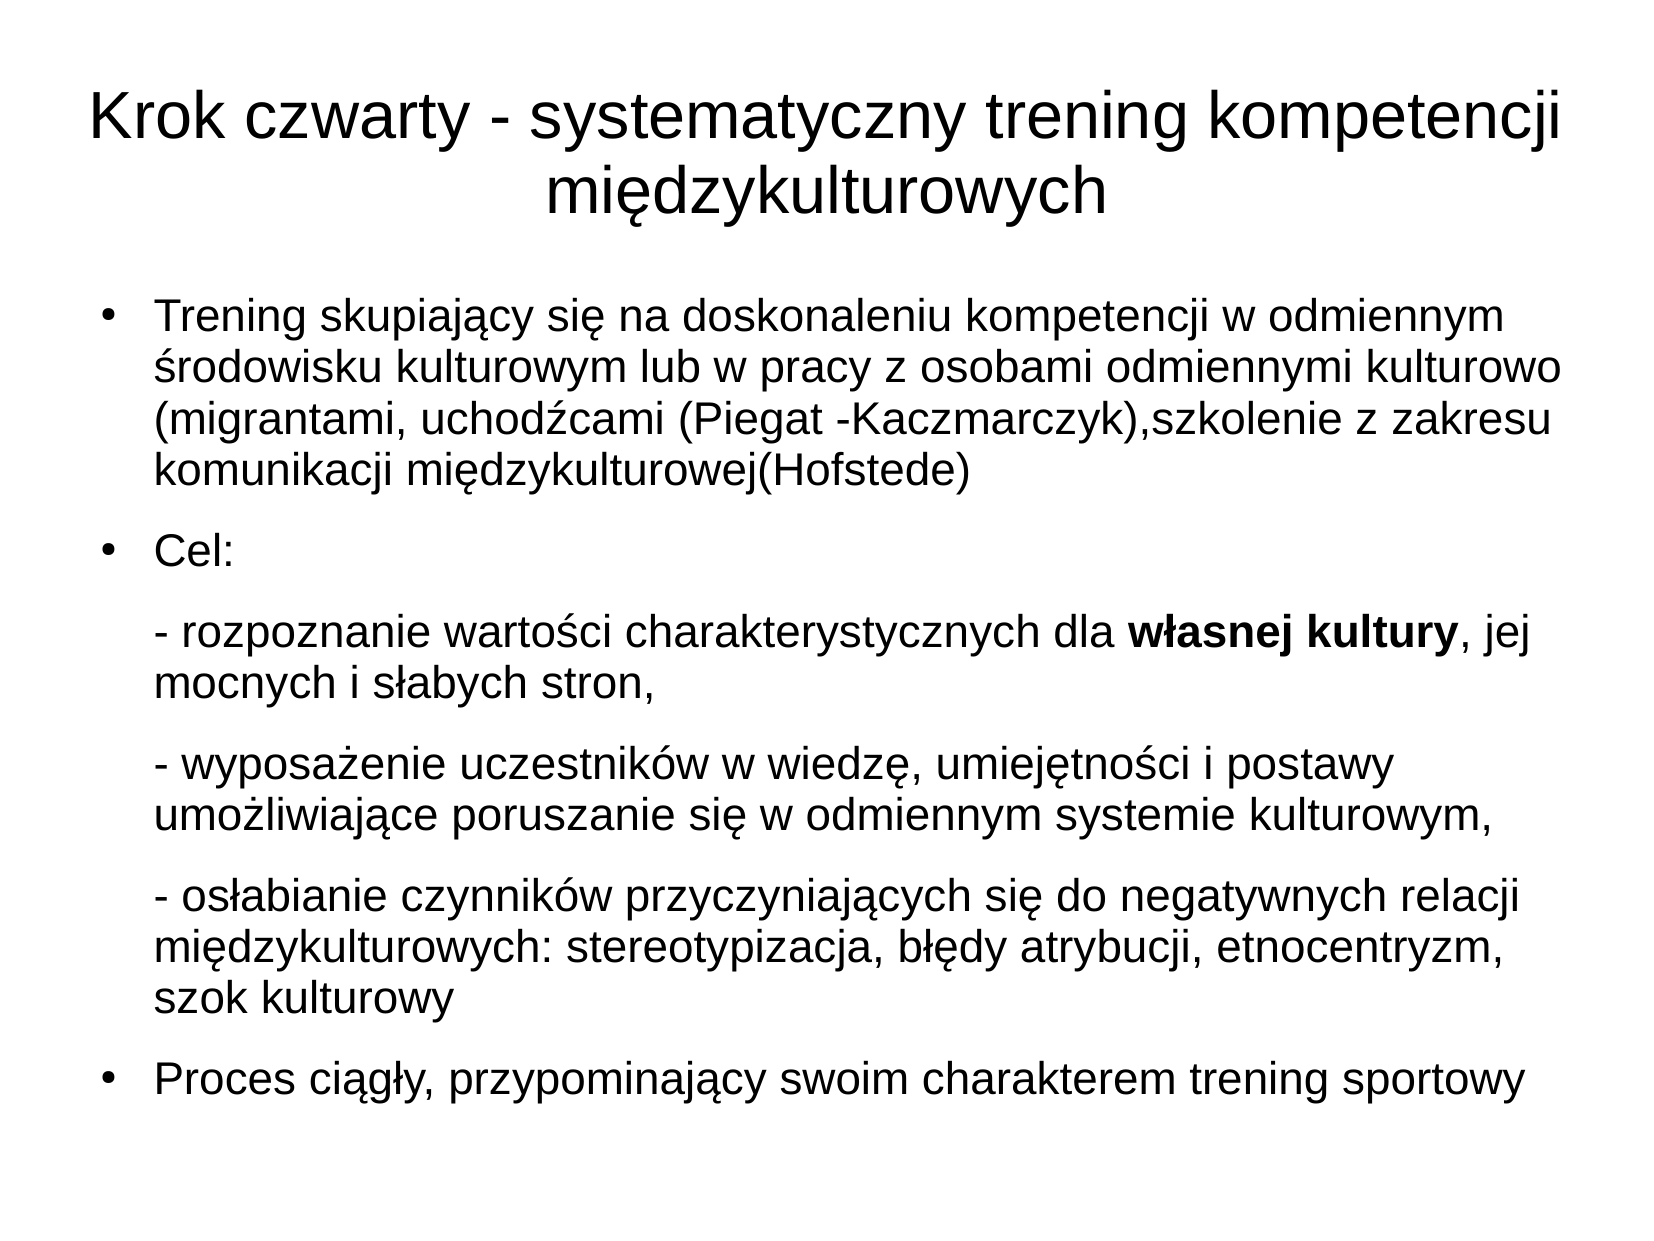

# Krok czwarty - systematyczny trening kompetencji międzykulturowych
Trening skupiający się na doskonaleniu kompetencji w odmiennym środowisku kulturowym lub w pracy z osobami odmiennymi kulturowo (migrantami, uchodźcami (Piegat -Kaczmarczyk),szkolenie z zakresu komunikacji międzykulturowej(Hofstede)
Cel:
- rozpoznanie wartości charakterystycznych dla własnej kultury, jej mocnych i słabych stron,
- wyposażenie uczestników w wiedzę, umiejętności i postawy umożliwiające poruszanie się w odmiennym systemie kulturowym,
- osłabianie czynników przyczyniających się do negatywnych relacji międzykulturowych: stereotypizacja, błędy atrybucji, etnocentryzm, szok kulturowy
Proces ciągły, przypominający swoim charakterem trening sportowy